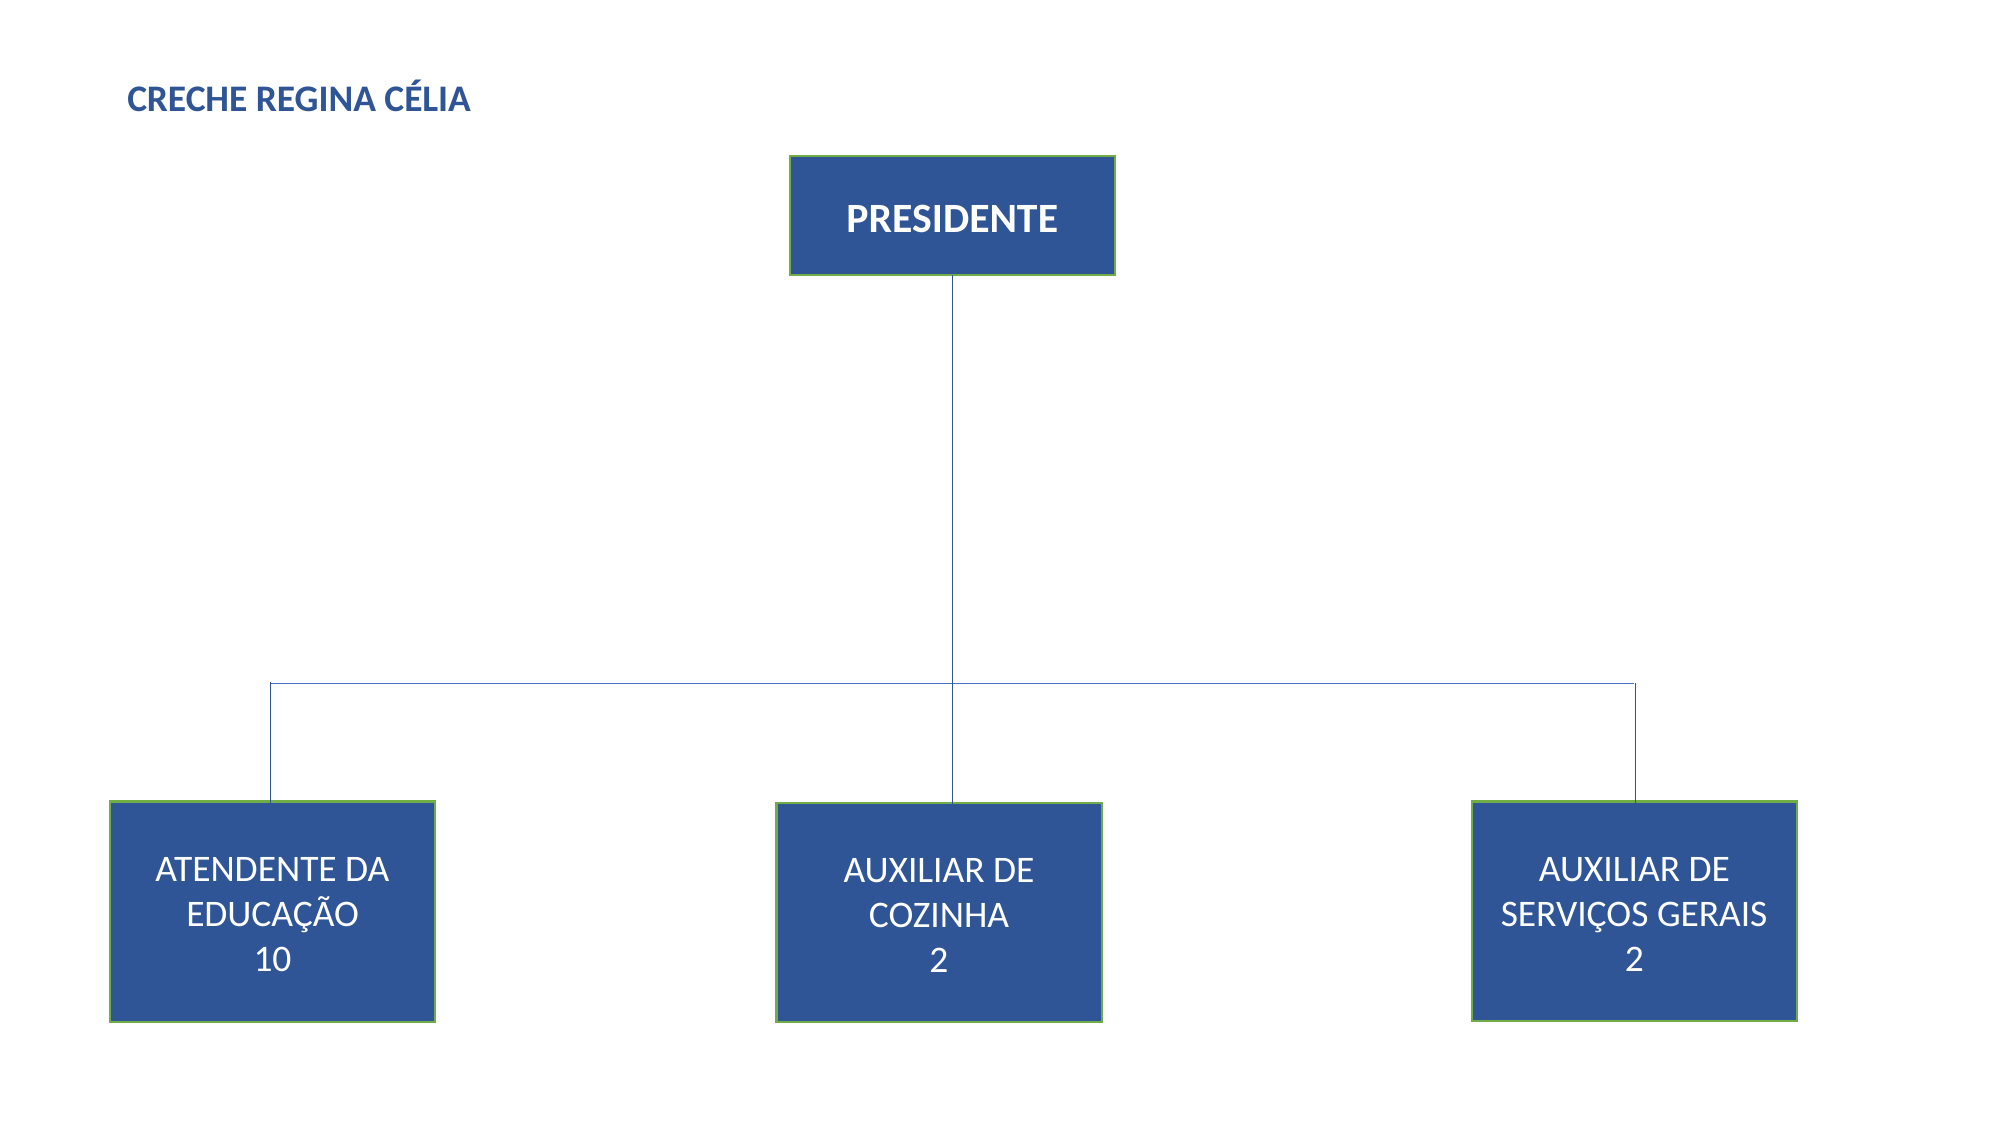

CRECHE REGINA CÉLIA
PRESIDENTE
ATENDENTE DA EDUCAÇÃO
10
AUXILIAR DE SERVIÇOS GERAIS
2
AUXILIAR DE COZINHA
2